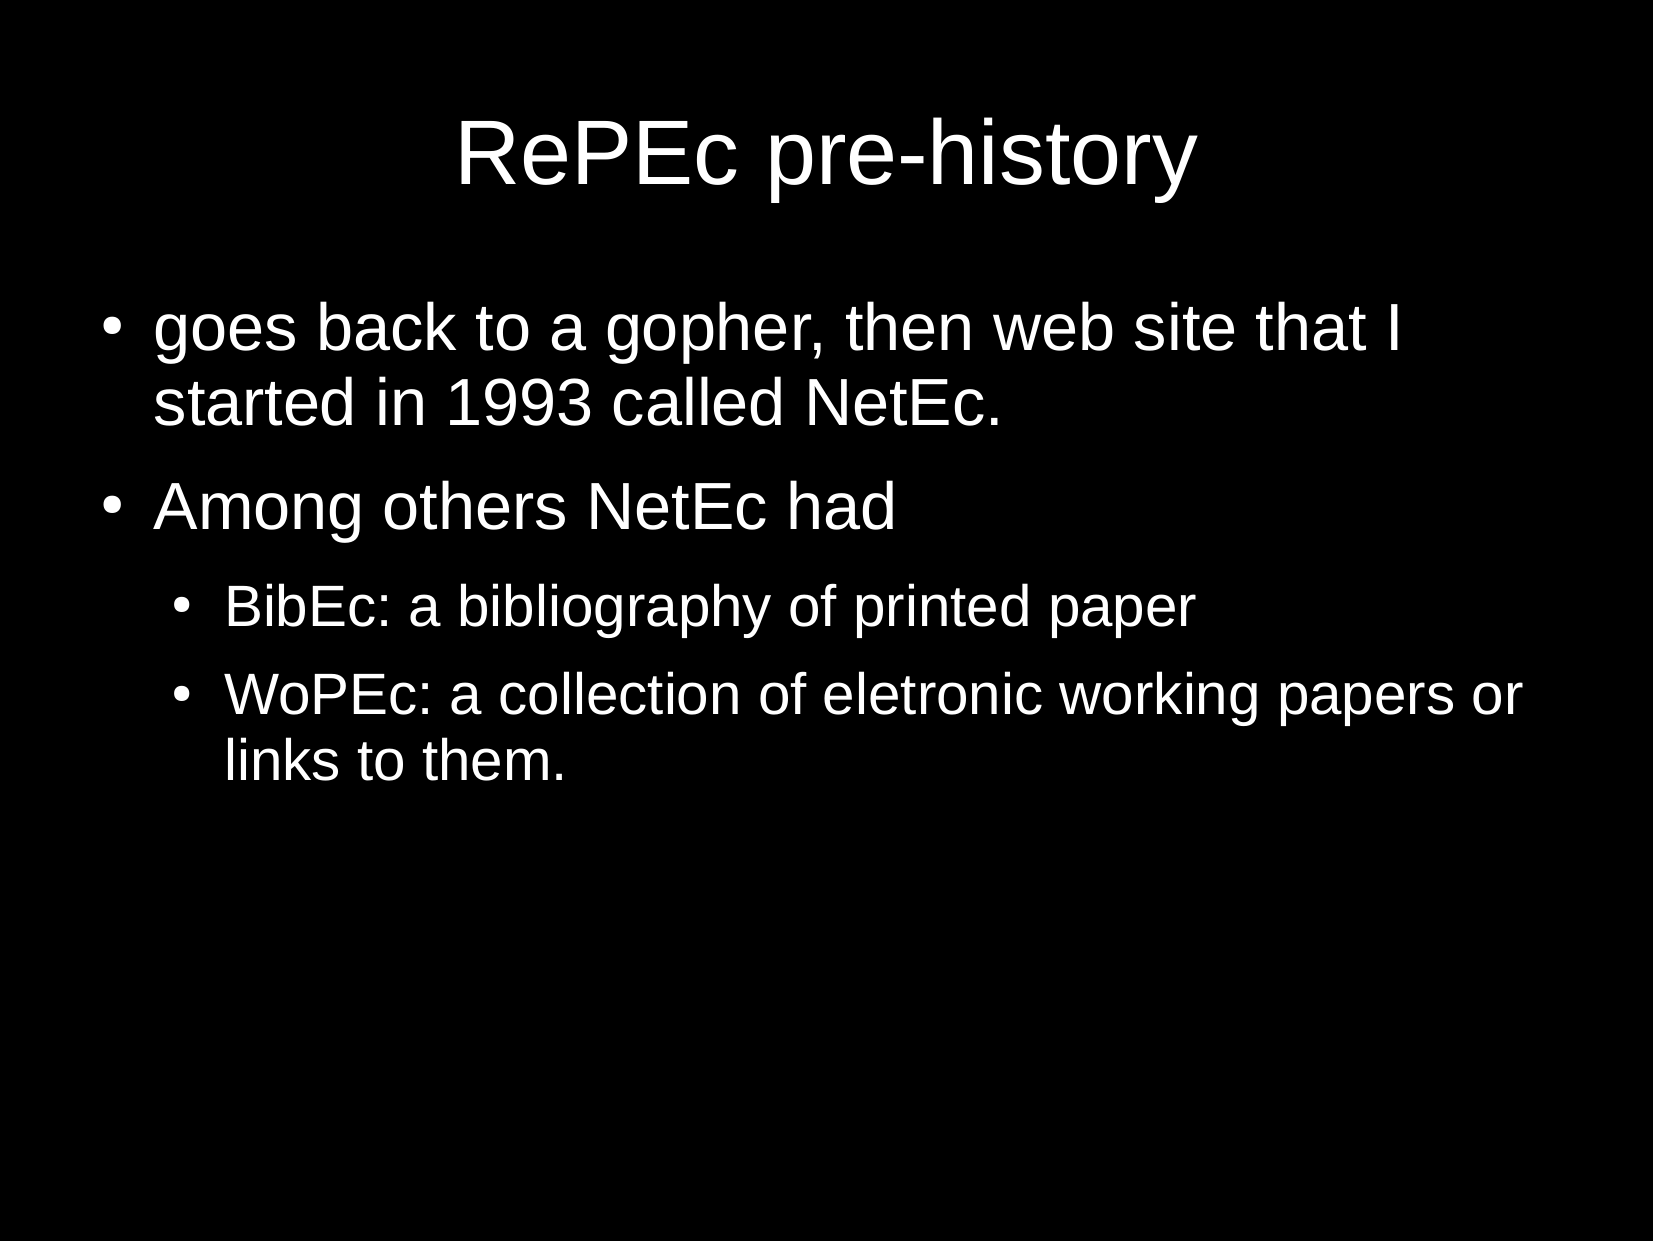

# RePEc pre-history
goes back to a gopher, then web site that I started in 1993 called NetEc.
Among others NetEc had
BibEc: a bibliography of printed paper
WoPEc: a collection of eletronic working papers or links to them.